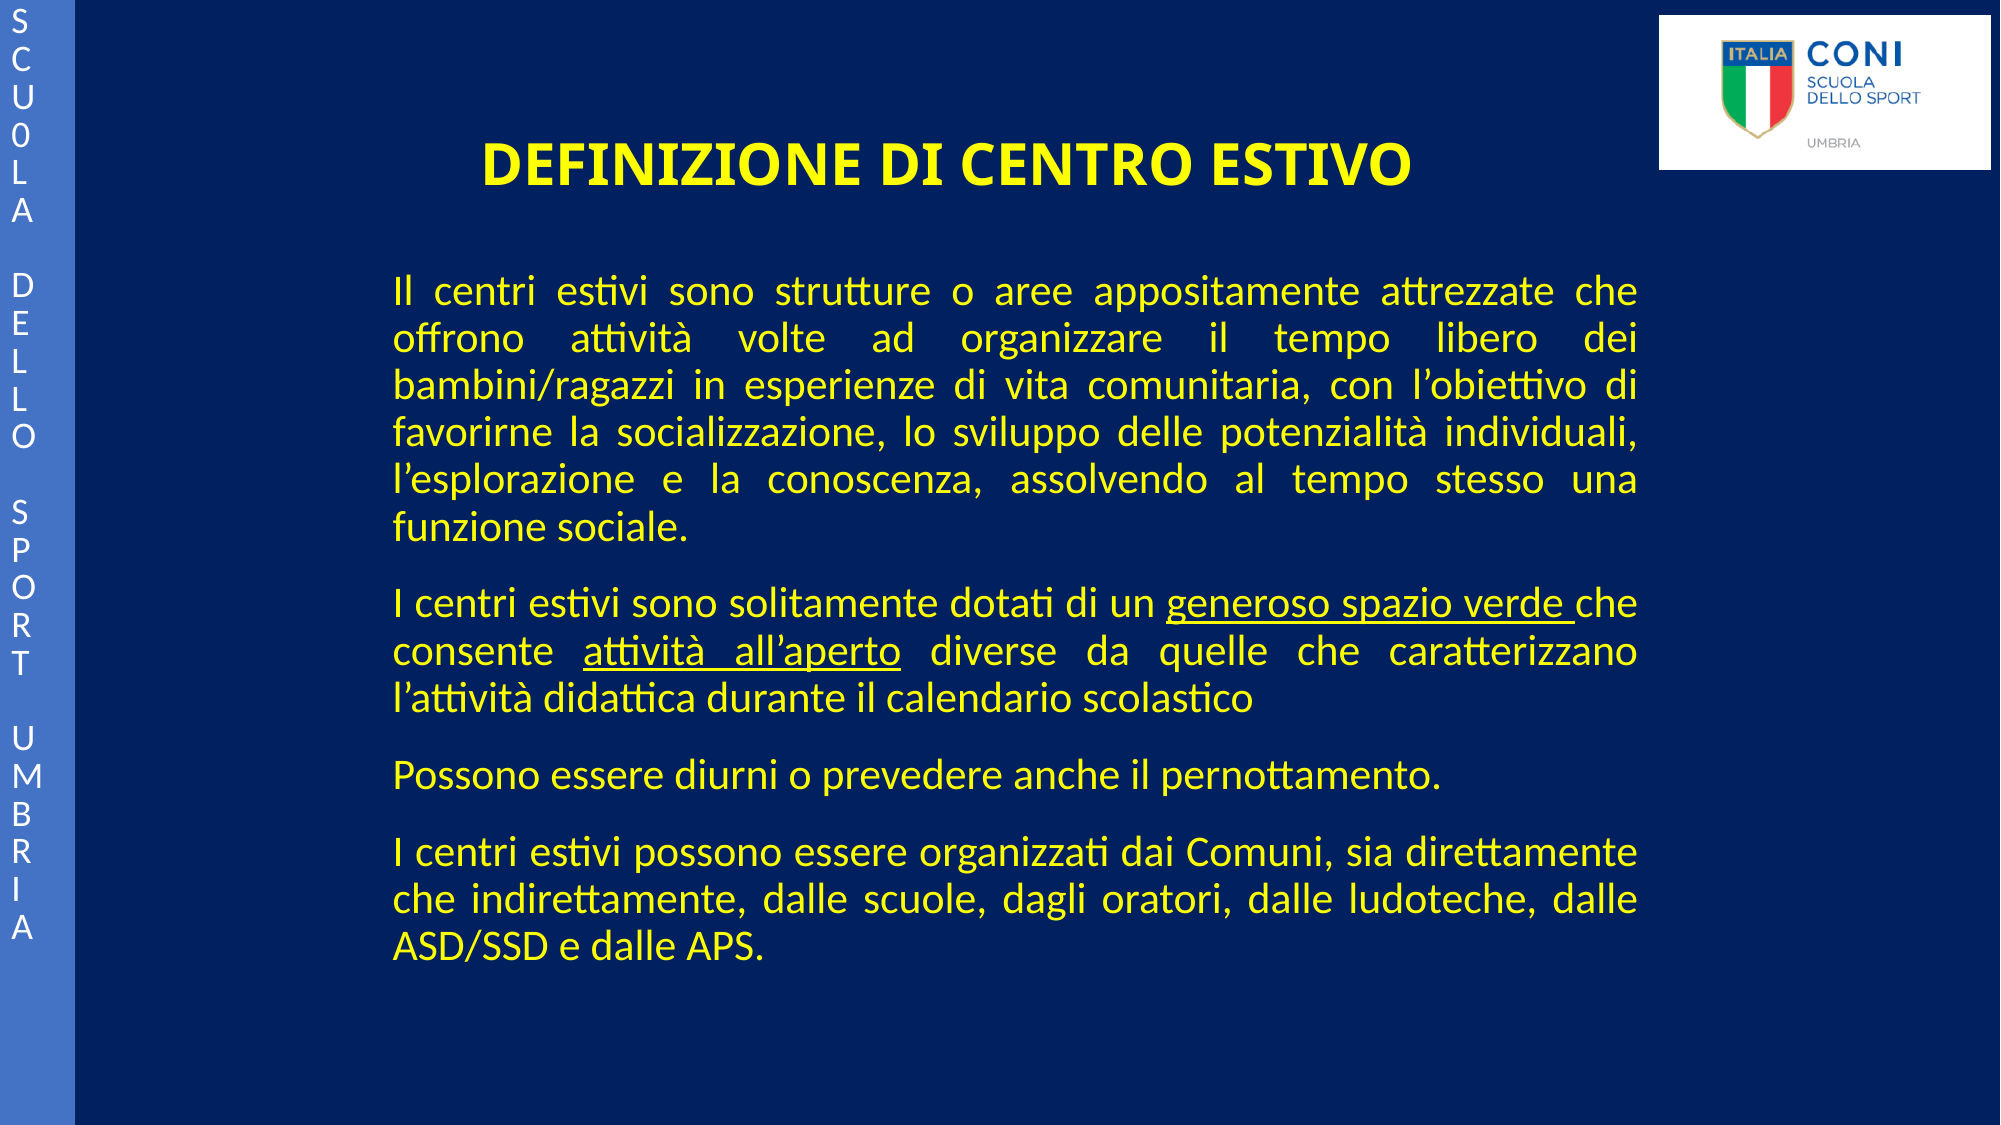

| S C U  0 L A D E L L O S P O R T U M B R I A |
| --- |
# DEFINIZIONE DI CENTRO ESTIVO
Il centri estivi sono strutture o aree appositamente attrezzate che offrono attività volte ad organizzare il tempo libero dei bambini/ragazzi in esperienze di vita comunitaria, con l’obiettivo di favorirne la socializzazione, lo sviluppo delle potenzialità individuali, l’esplorazione e la conoscenza, assolvendo al tempo stesso una funzione sociale.
I centri estivi sono solitamente dotati di un generoso spazio verde che consente attività all’aperto diverse da quelle che caratterizzano l’attività didattica durante il calendario scolastico
Possono essere diurni o prevedere anche il pernottamento.
I centri estivi possono essere organizzati dai Comuni, sia direttamente che indirettamente, dalle scuole, dagli oratori, dalle ludoteche, dalle ASD/SSD e dalle APS.